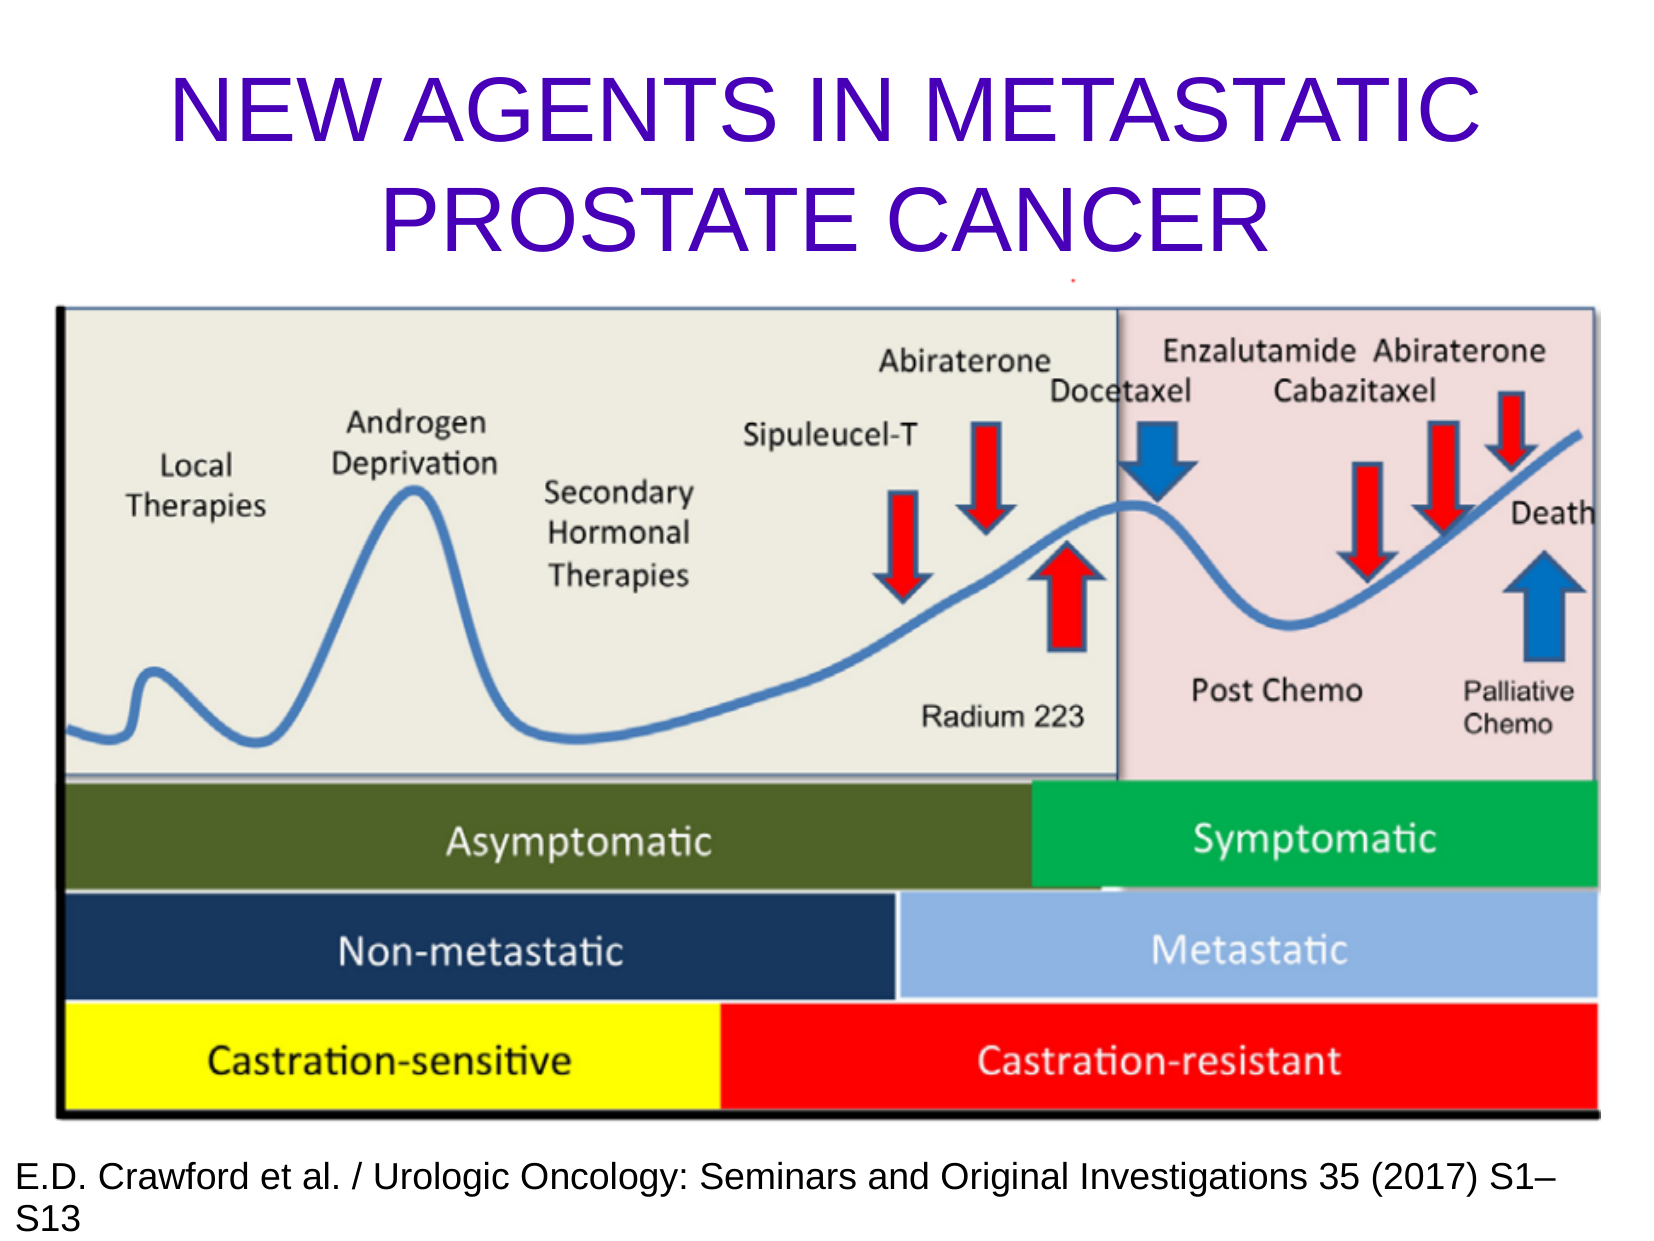

# NEW AGENTS IN METASTATIC PROSTATE CANCER
E.D. Crawford et al. / Urologic Oncology: Seminars and Original Investigations 35 (2017) S1–S13